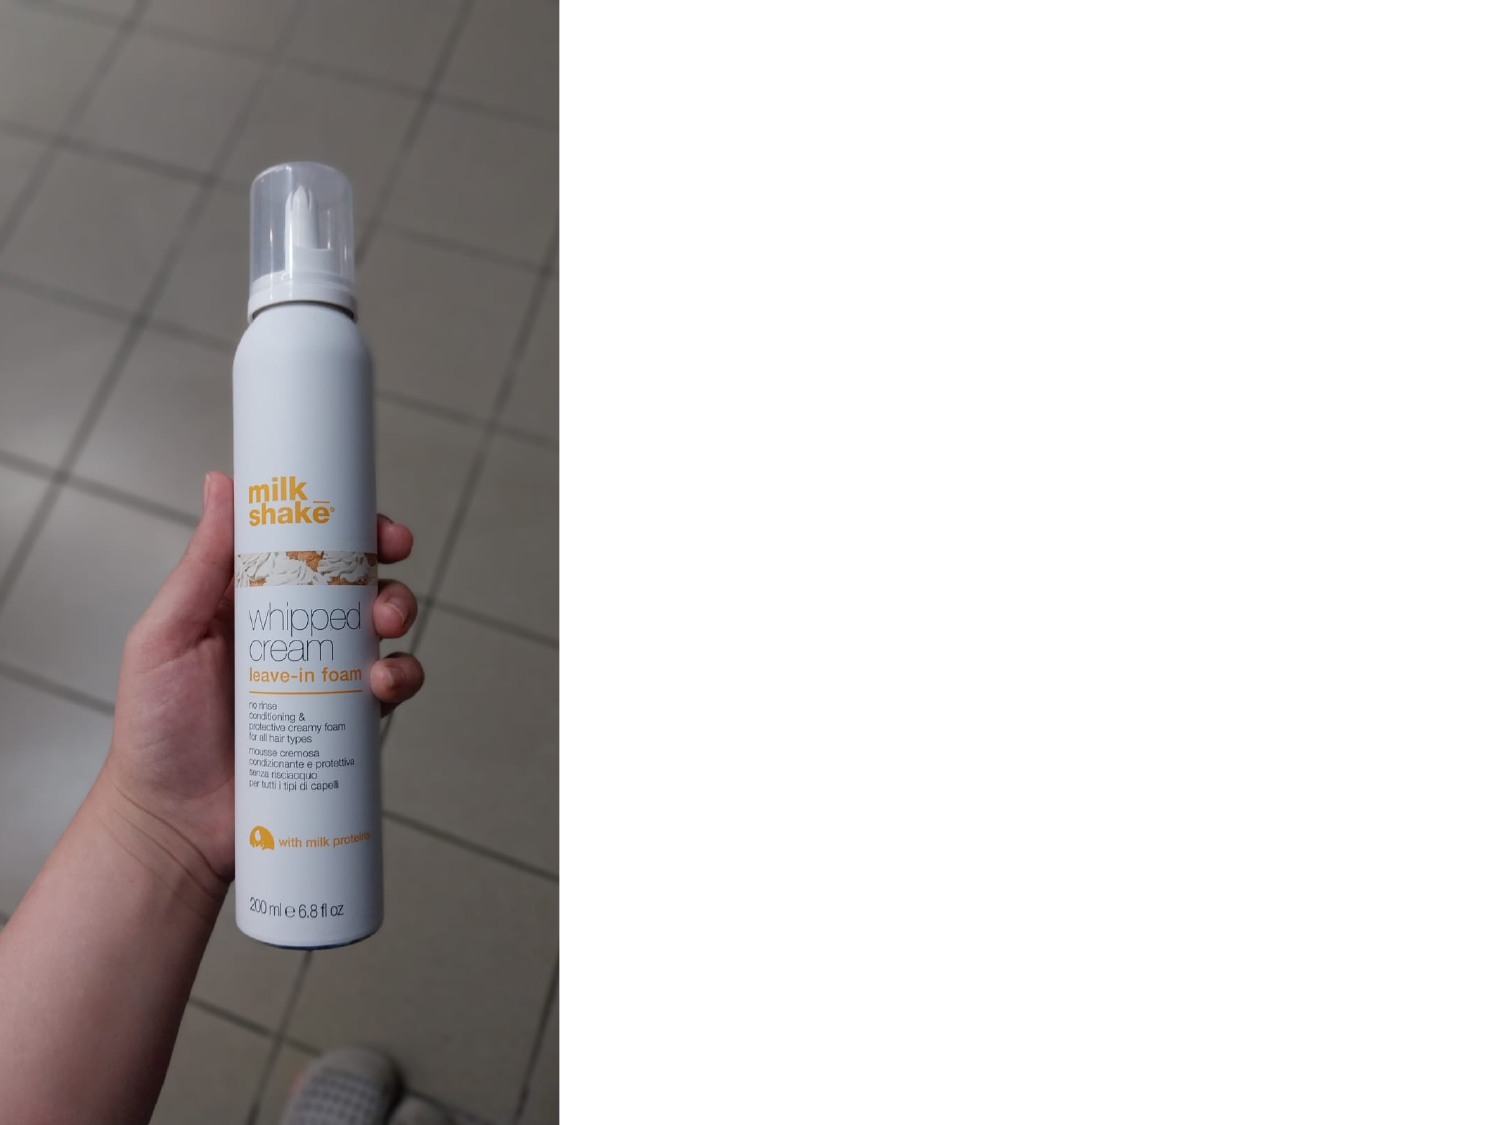

# Milk Shake Texturizing Spritz
Můj nejoblíbenější produkt na vlasy:
 Nádherná vůně (jako zákusek)
slouží jako tepelná ochrana a rozčesávač
Posilující sprej pro větší objem a texturu
Obsahuje proteiny quinoa pro pevnost vlasů
Ideální pro vytvoření rozcuchaného, ​​plážového vzhledu
Vhodný pro všechny typy vlasů